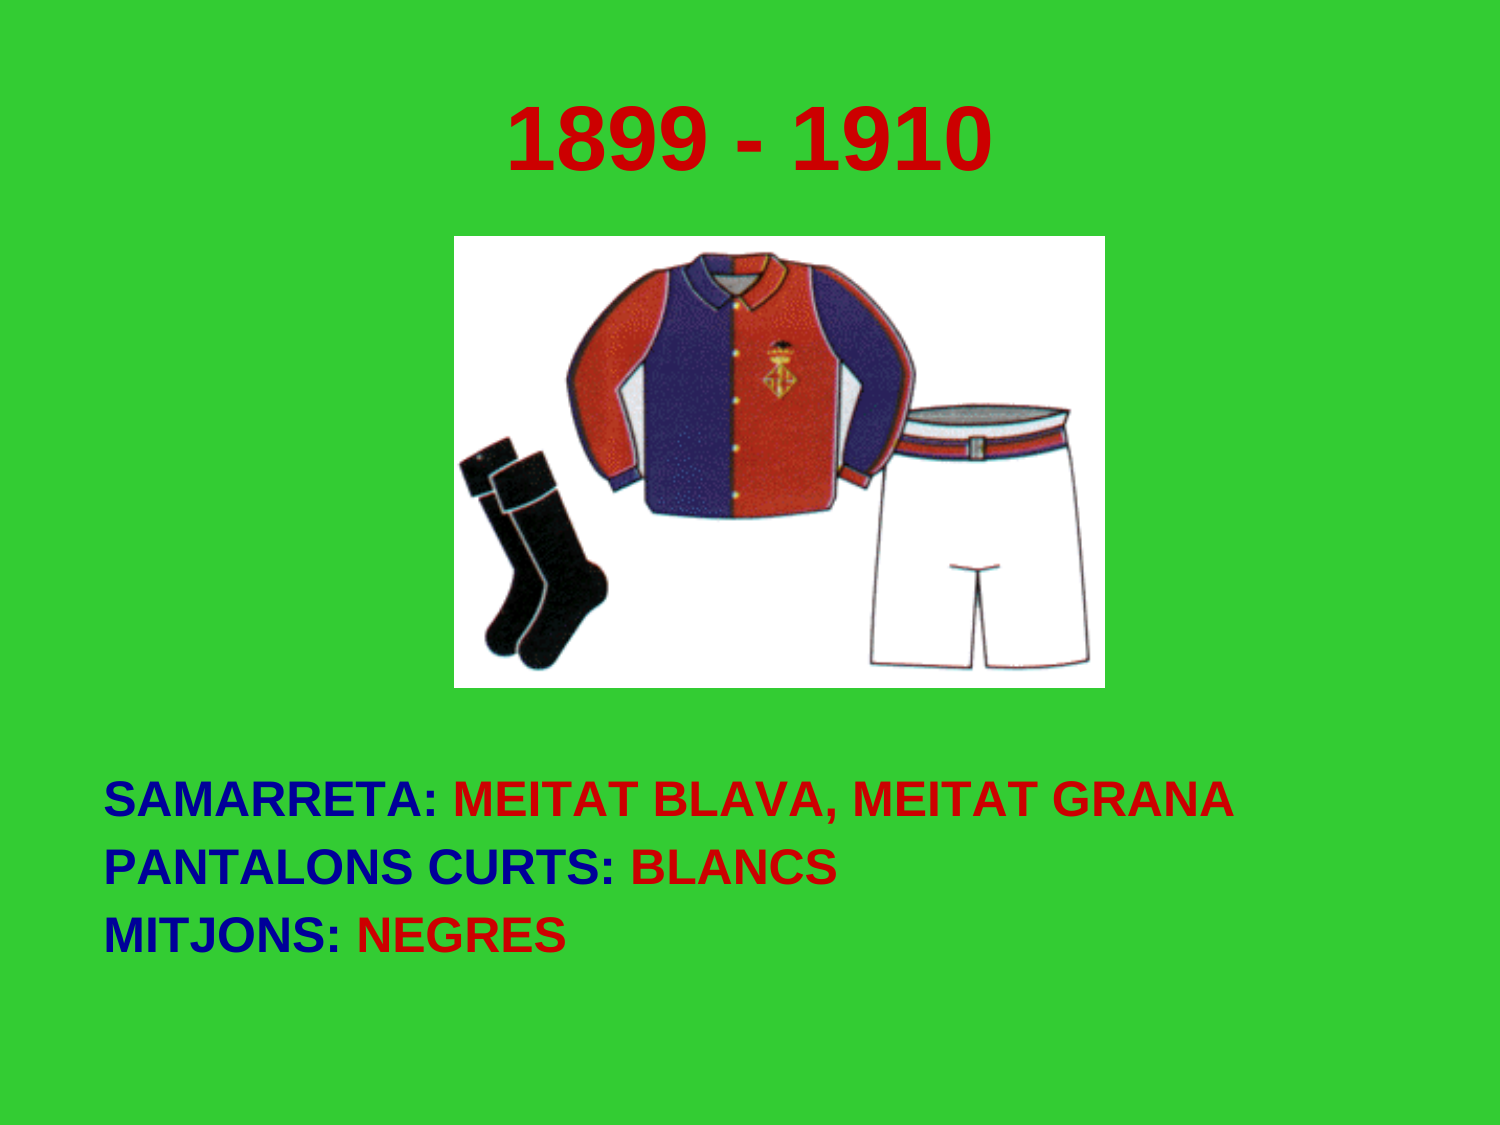

# 1899 - 1910
SAMARRETA: MEITAT BLAVA, MEITAT GRANA
PANTALONS CURTS: BLANCS
MITJONS: NEGRES